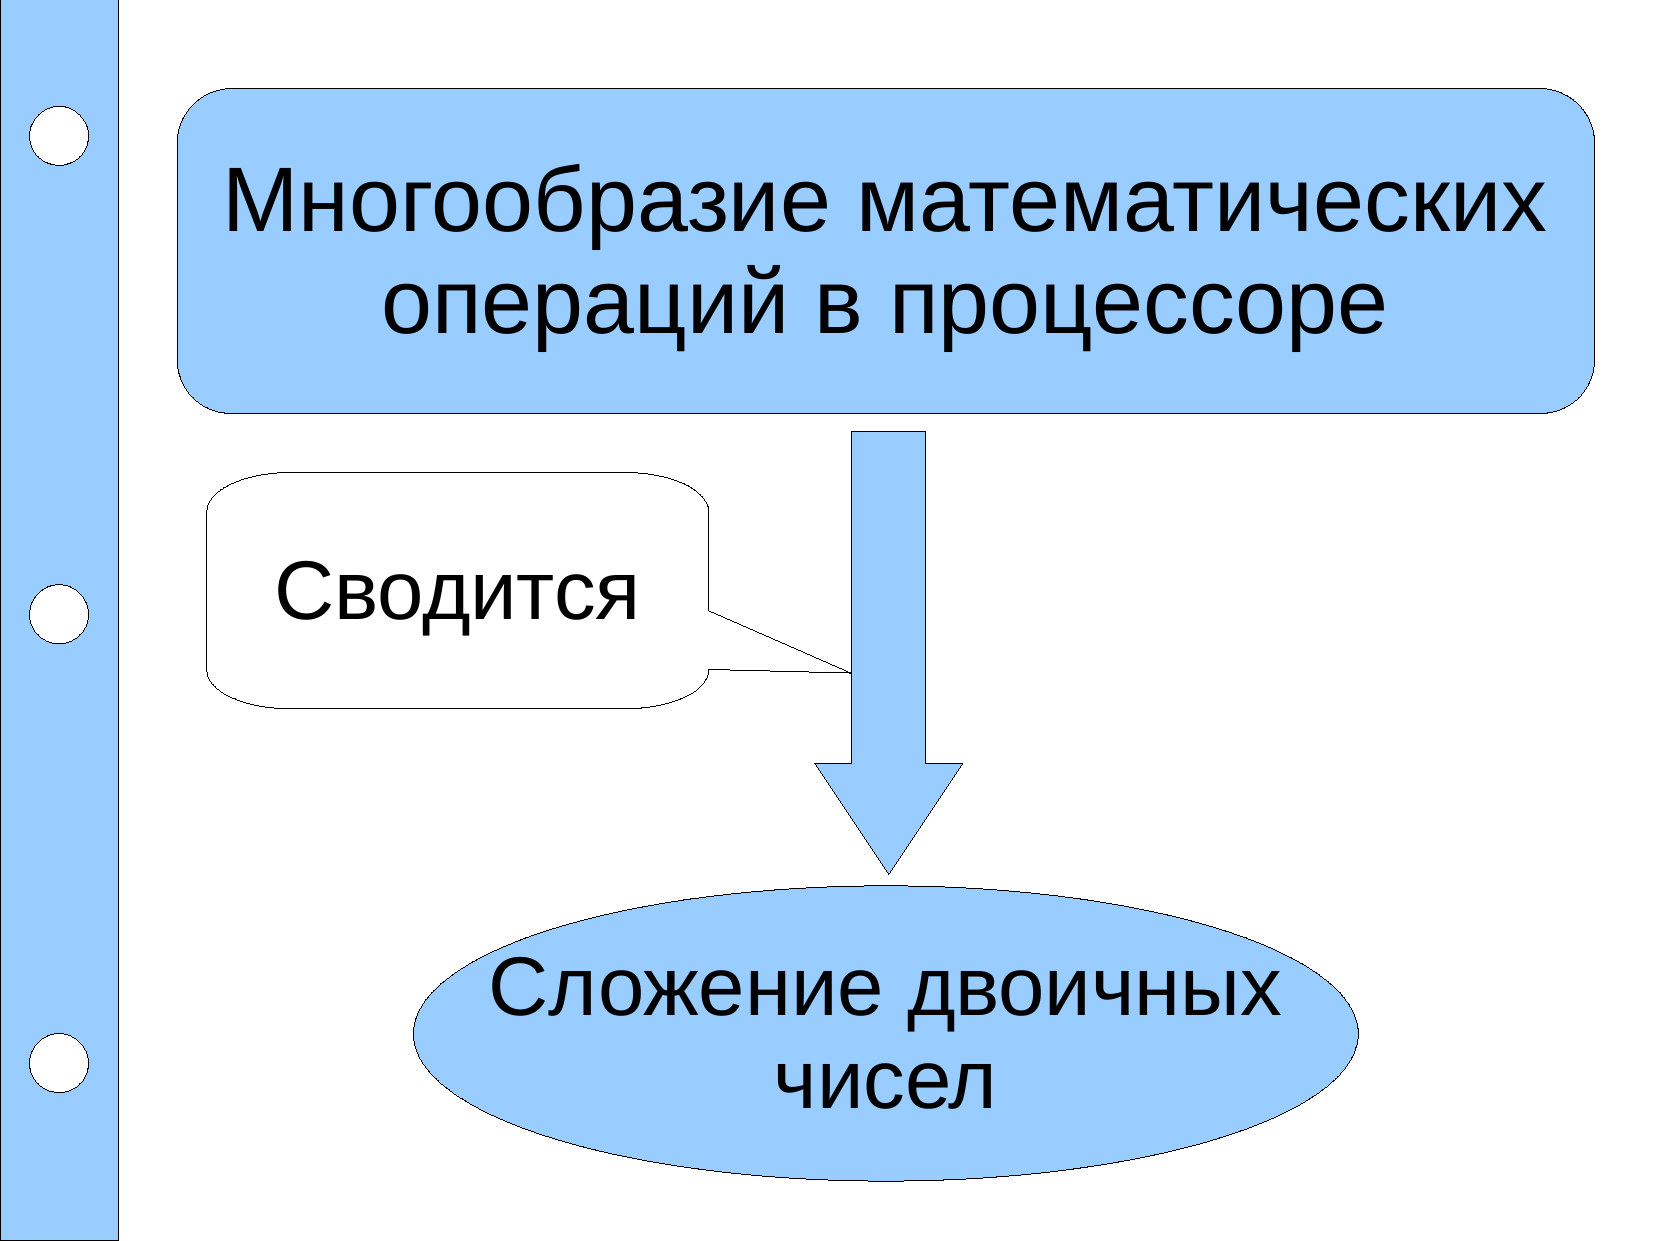

Многообразие математических
операций в процессоре
Сводится
Сложение двоичных
чисел